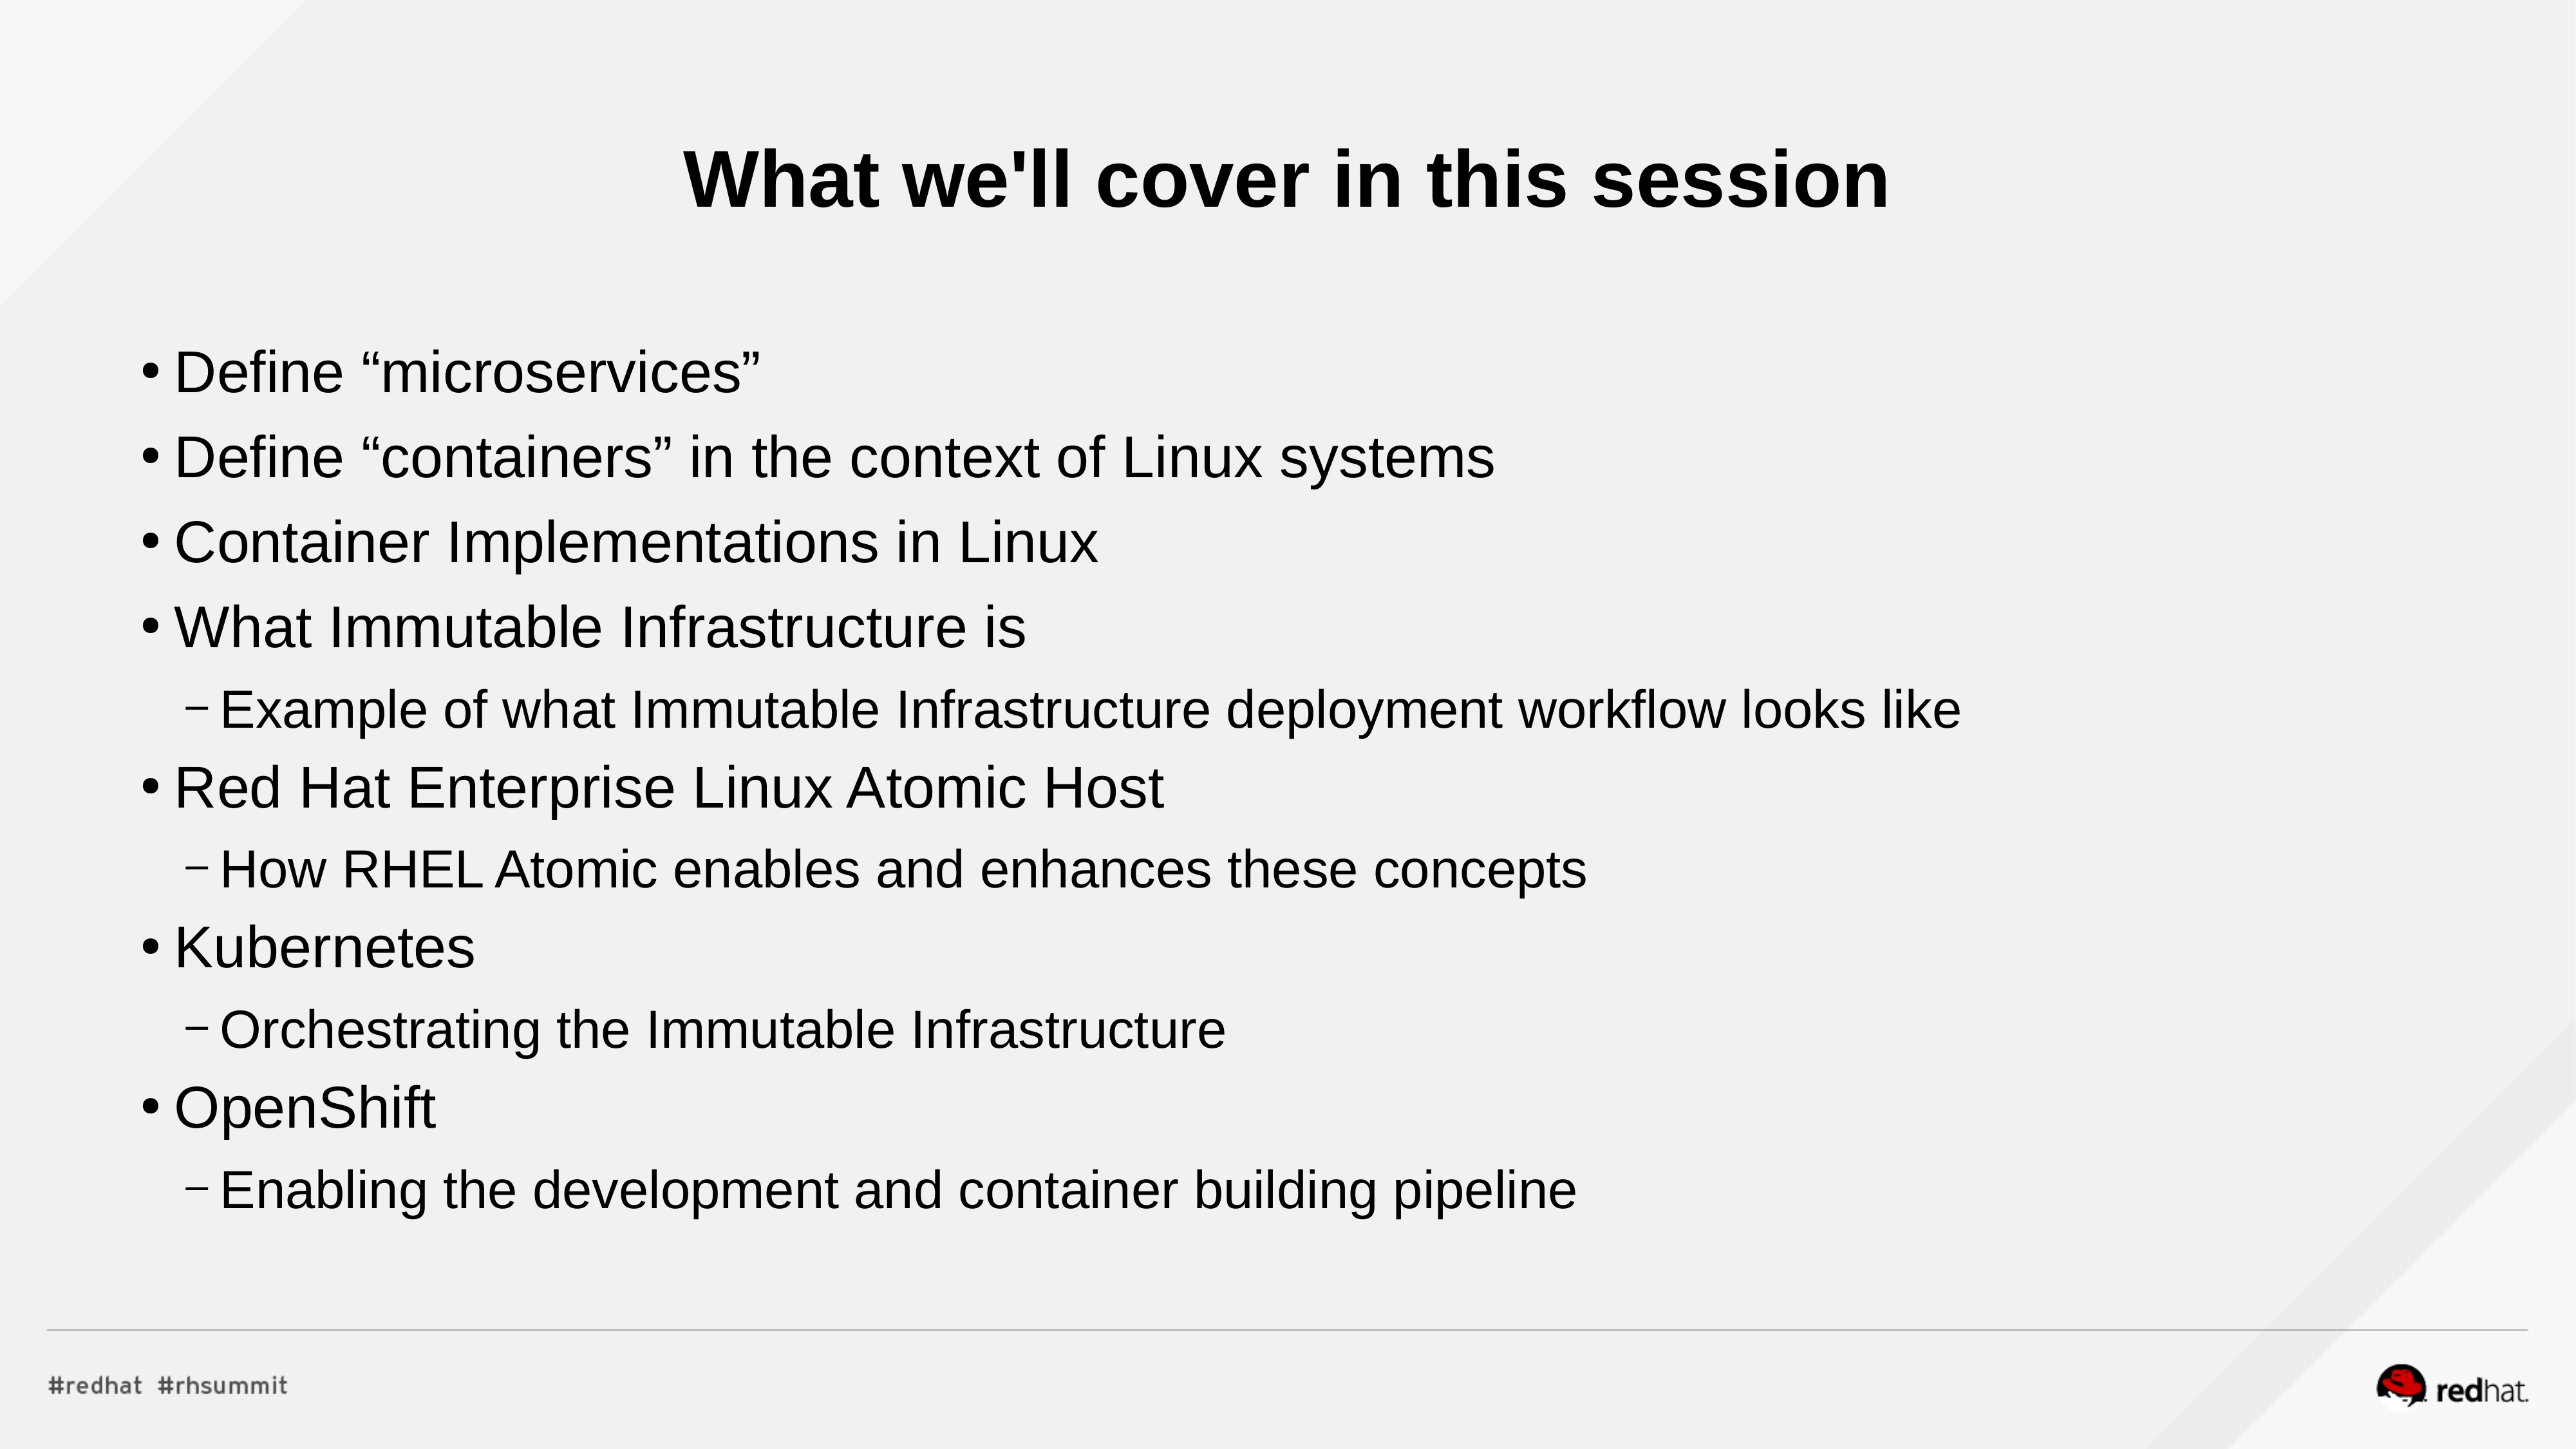

# What we'll cover in this session
Define “microservices”
Define “containers” in the context of Linux systems
Container Implementations in Linux
What Immutable Infrastructure is
Example of what Immutable Infrastructure deployment workflow looks like
Red Hat Enterprise Linux Atomic Host
How RHEL Atomic enables and enhances these concepts
Kubernetes
Orchestrating the Immutable Infrastructure
OpenShift
Enabling the development and container building pipeline